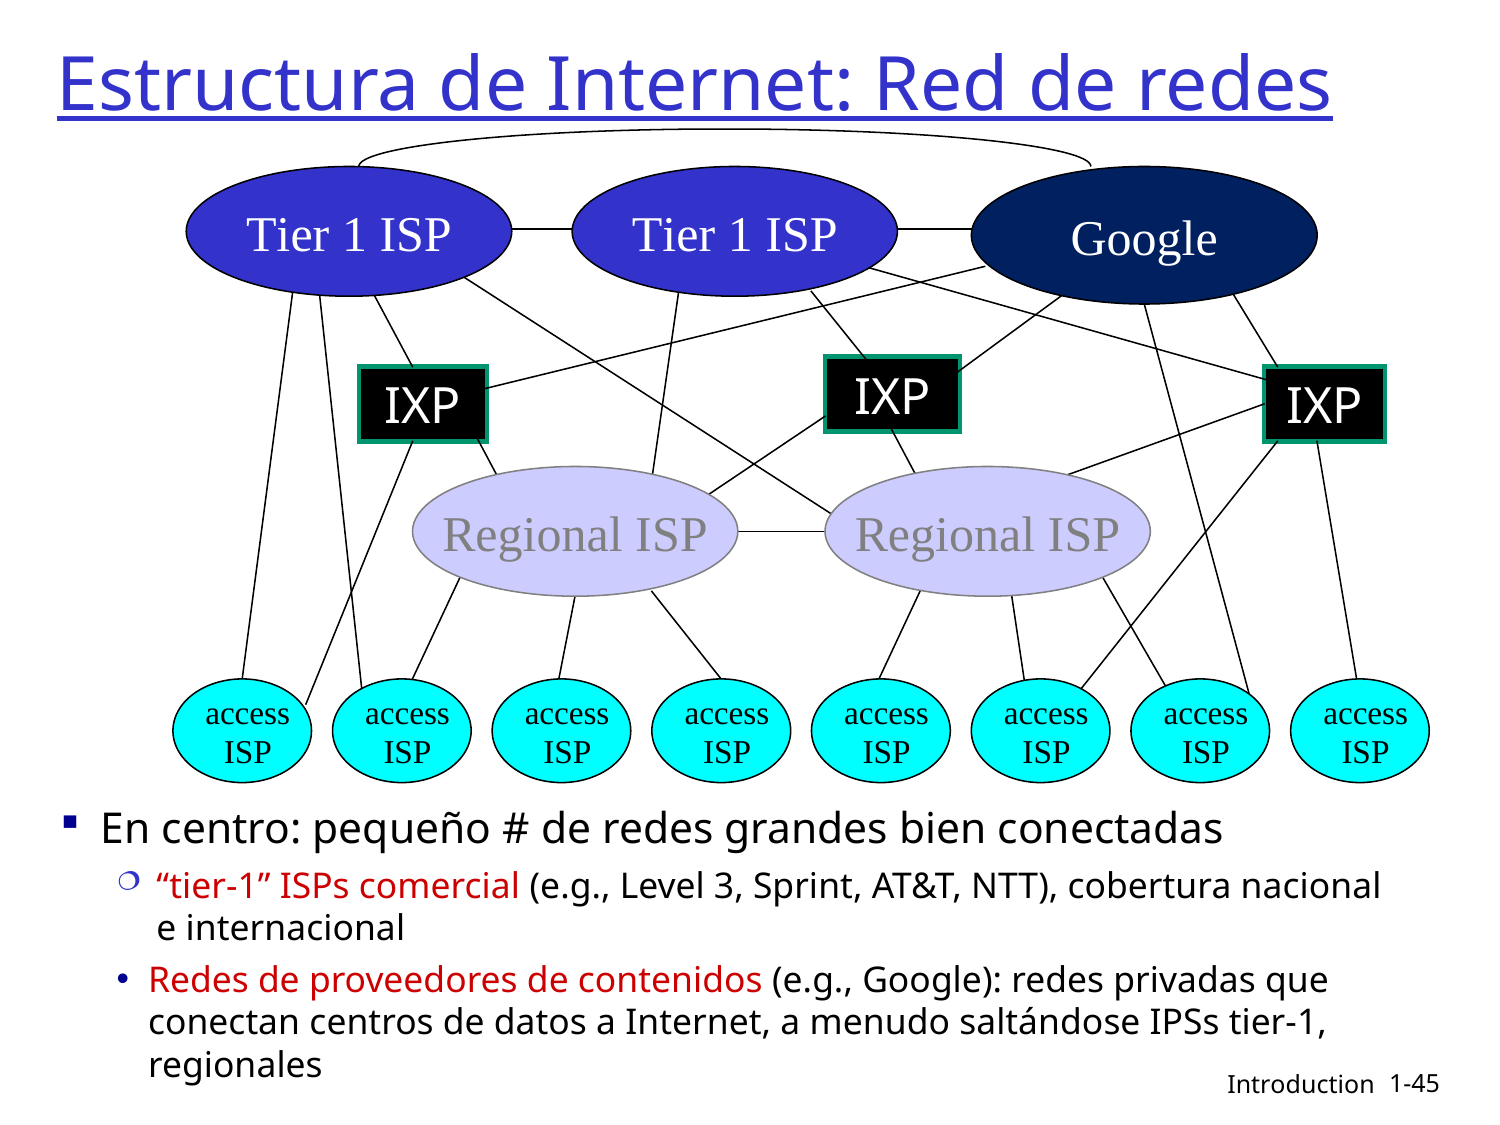

# Estructura de Internet: Red de redes
Tier 1 ISP
Tier 1 ISP
Google
IXP
IXP
IXP
Regional ISP
Regional ISP
access
ISP
access
ISP
access
ISP
access
ISP
access
ISP
access
ISP
access
ISP
access
ISP
En centro: pequeño # de redes grandes bien conectadas
“tier-1” ISPs comercial (e.g., Level 3, Sprint, AT&T, NTT), cobertura nacional e internacional
Redes de proveedores de contenidos (e.g., Google): redes privadas que conectan centros de datos a Internet, a menudo saltándose IPSs tier-1, regionales
Introduction